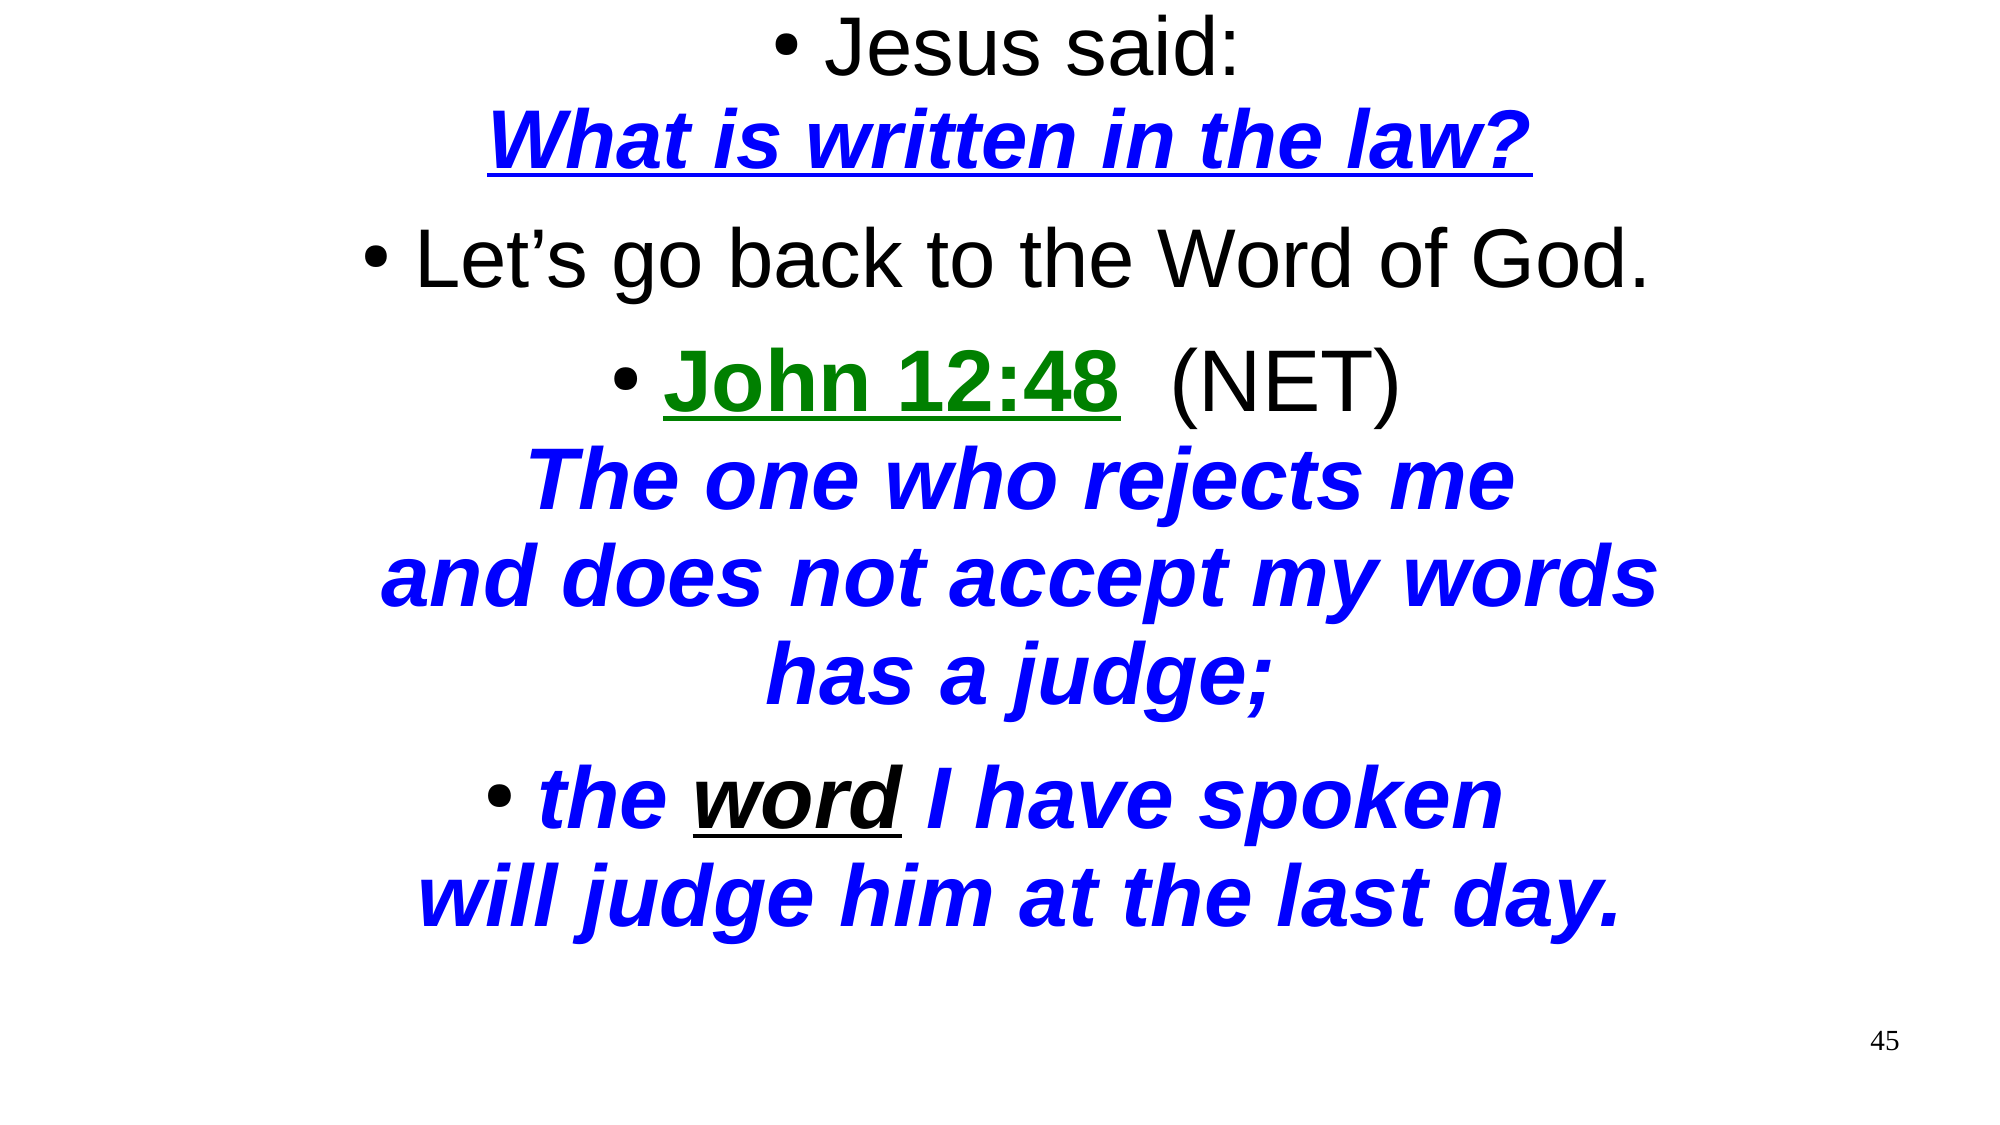

# Jesus said: What is written in the law?
Let’s go back to the Word of God.
John 12:48  (NET)
The one who rejects me
and does not accept my words
has a judge;
the word I have spoken
will judge him at the last day.
45